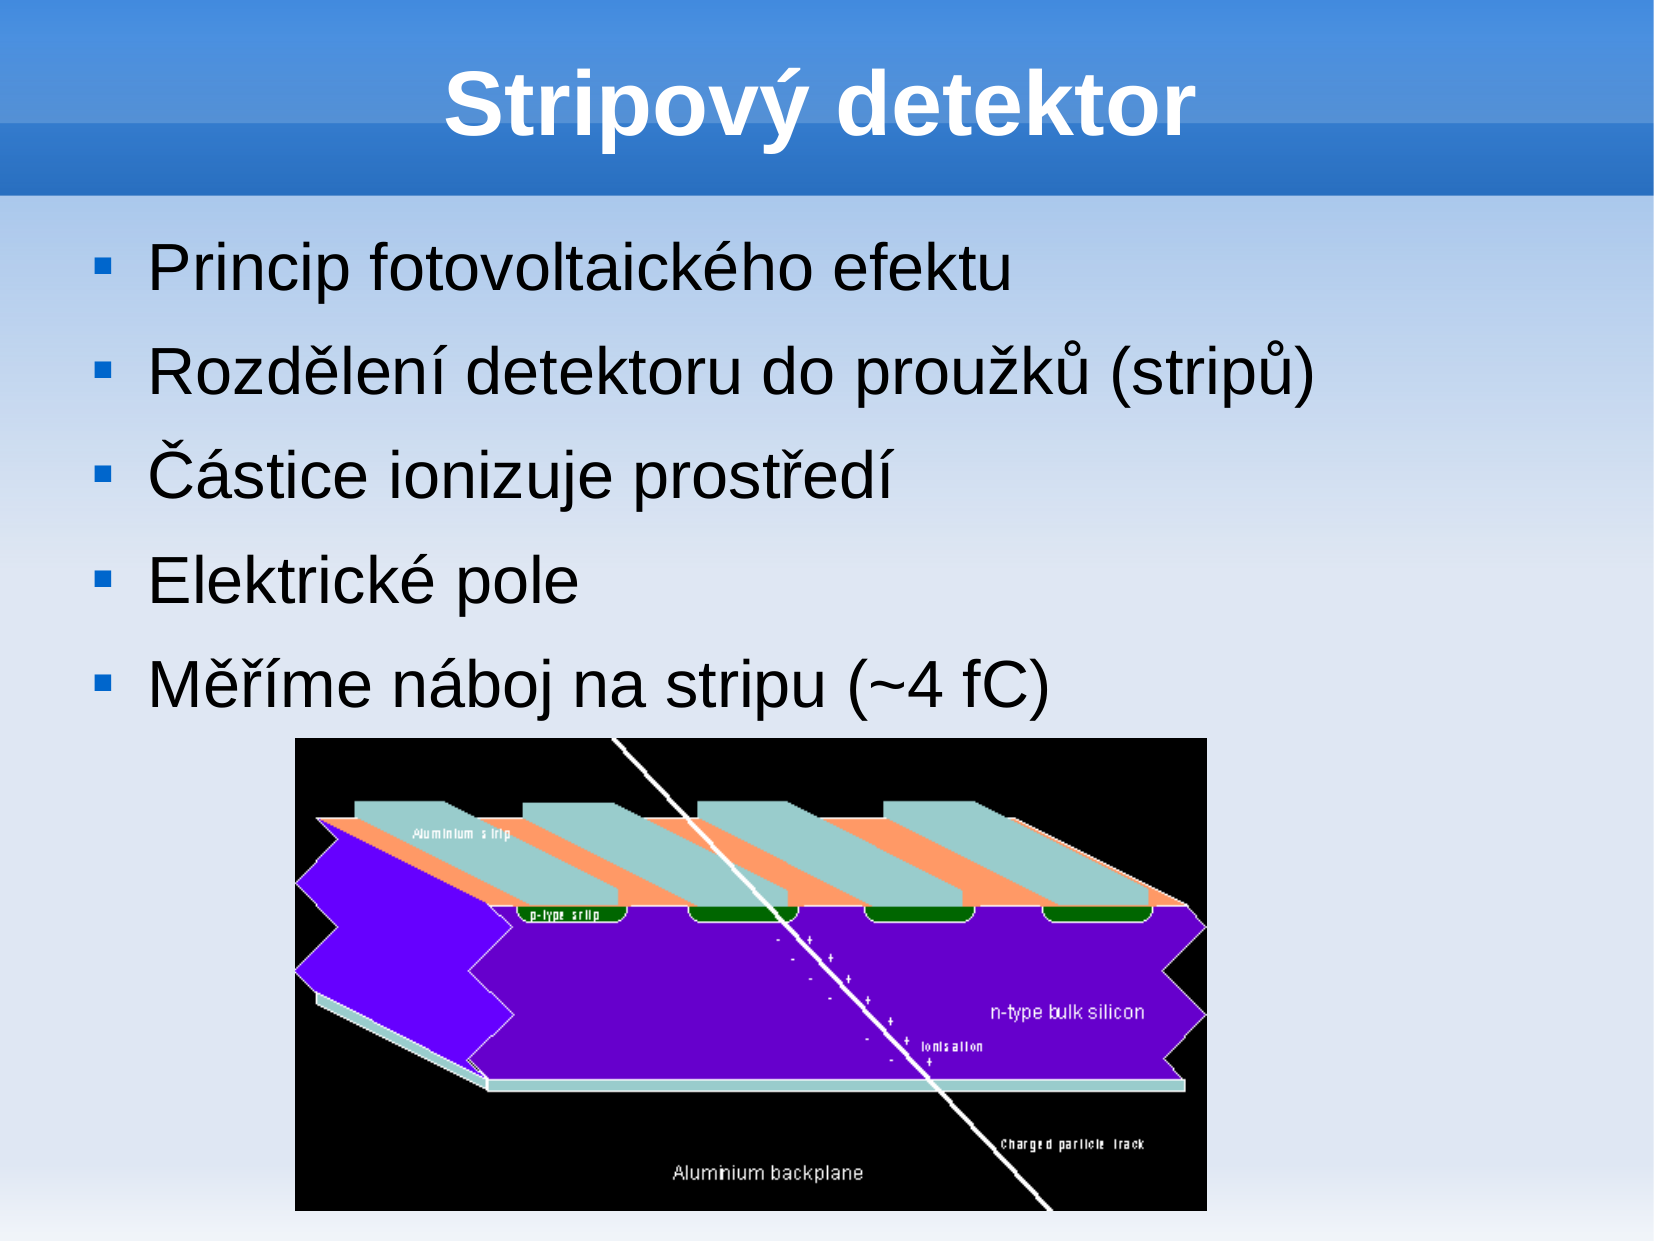

# Stripový detektor
Princip fotovoltaického efektu
Rozdělení detektoru do proužků (stripů)
Částice ionizuje prostředí
Elektrické pole
Měříme náboj na stripu (~4 fC)